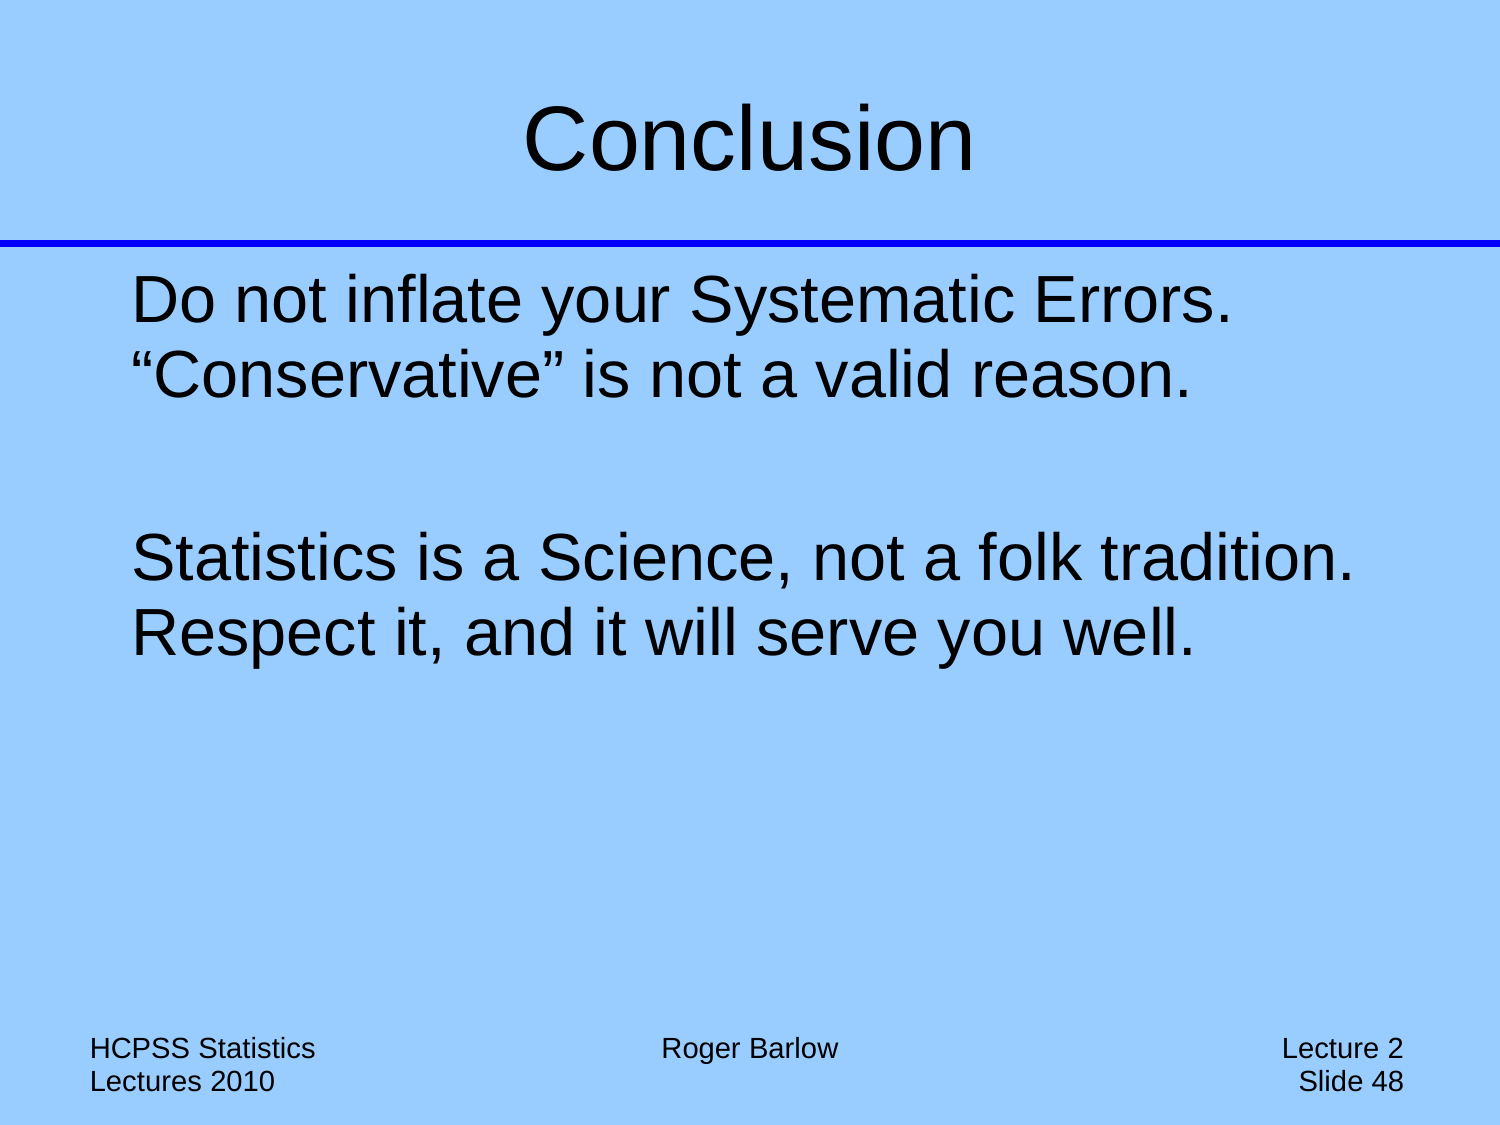

# Conclusion
Do not inflate your Systematic Errors. “Conservative” is not a valid reason.
Statistics is a Science, not a folk tradition. Respect it, and it will serve you well.
48